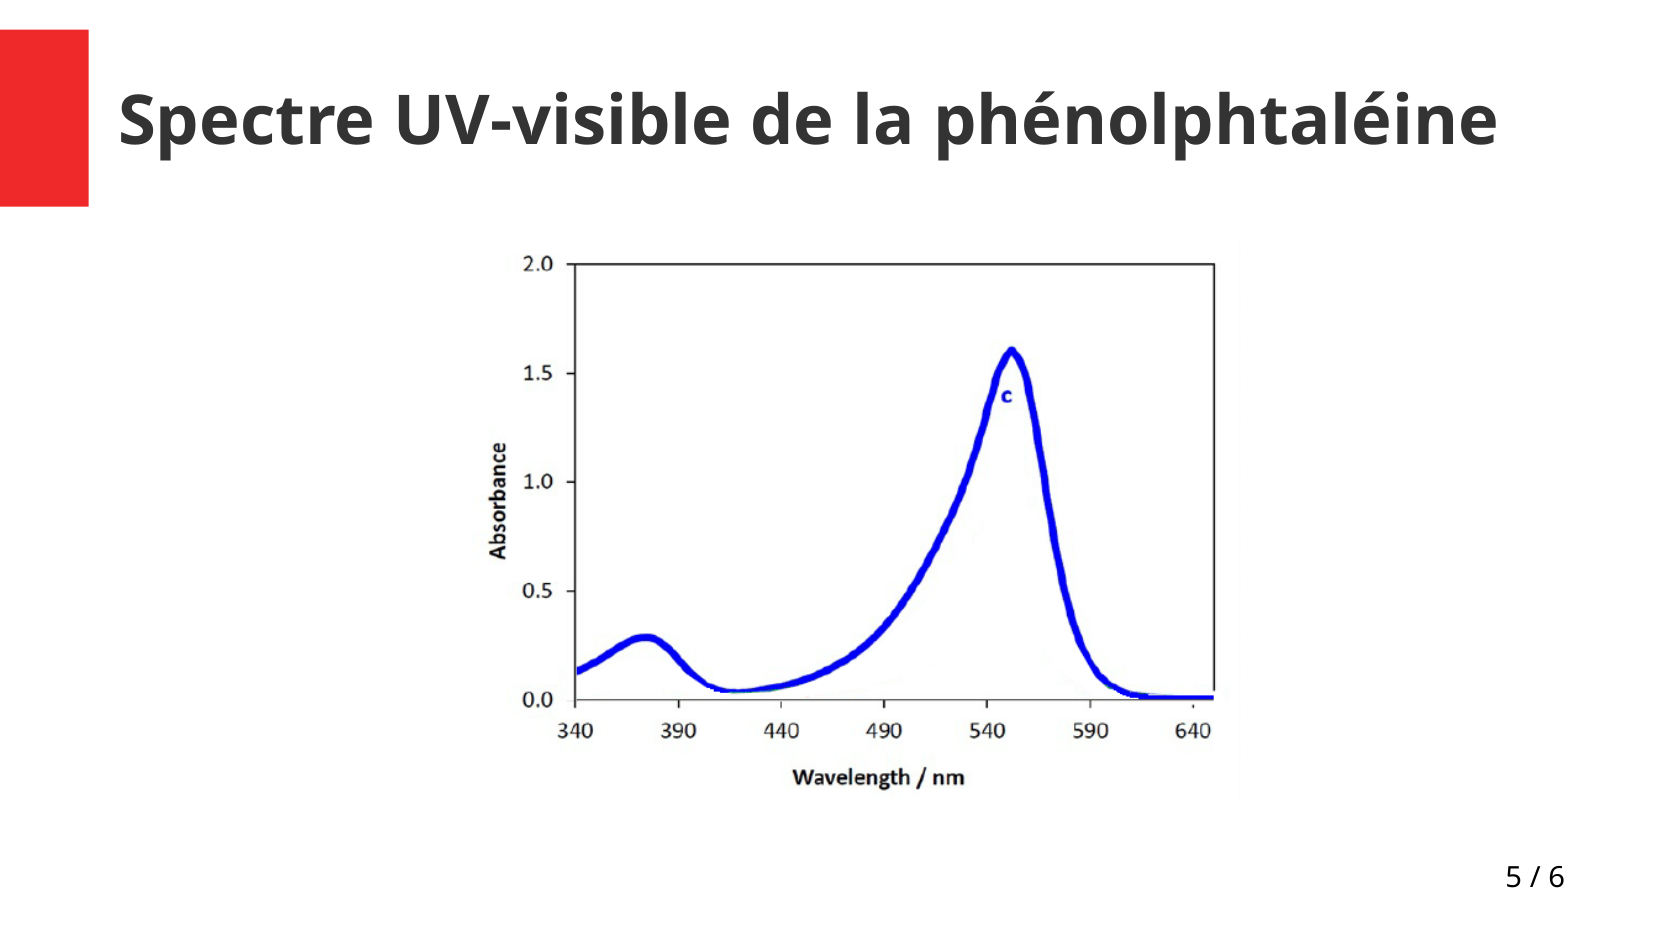

# Spectre UV-visible de la phénolphtaléine
5